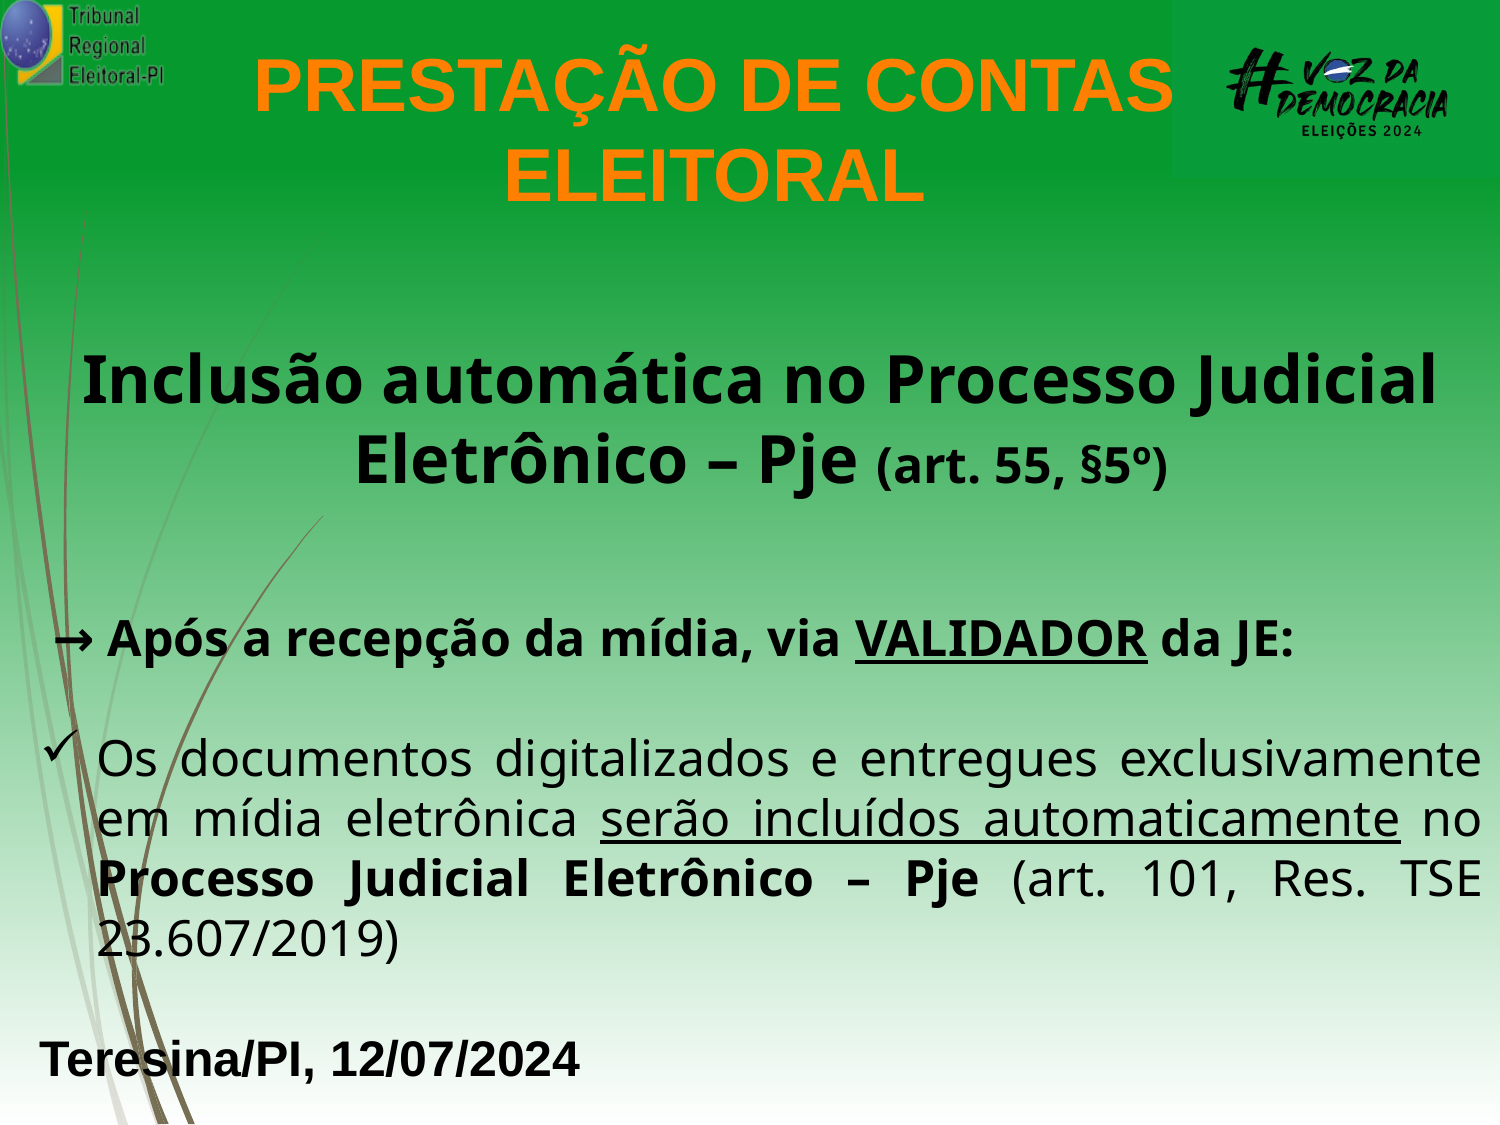

PRESTAÇÃO DE CONTAS
ELEITORAL
Inclusão automática no Processo Judicial Eletrônico – Pje (art. 55, §5º)
 → Após a recepção da mídia, via VALIDADOR da JE:
Os documentos digitalizados e entregues exclusivamente em mídia eletrônica serão incluídos automaticamente no Processo Judicial Eletrônico – Pje (art. 101, Res. TSE 23.607/2019)
Teresina/PI, 12/07/2024